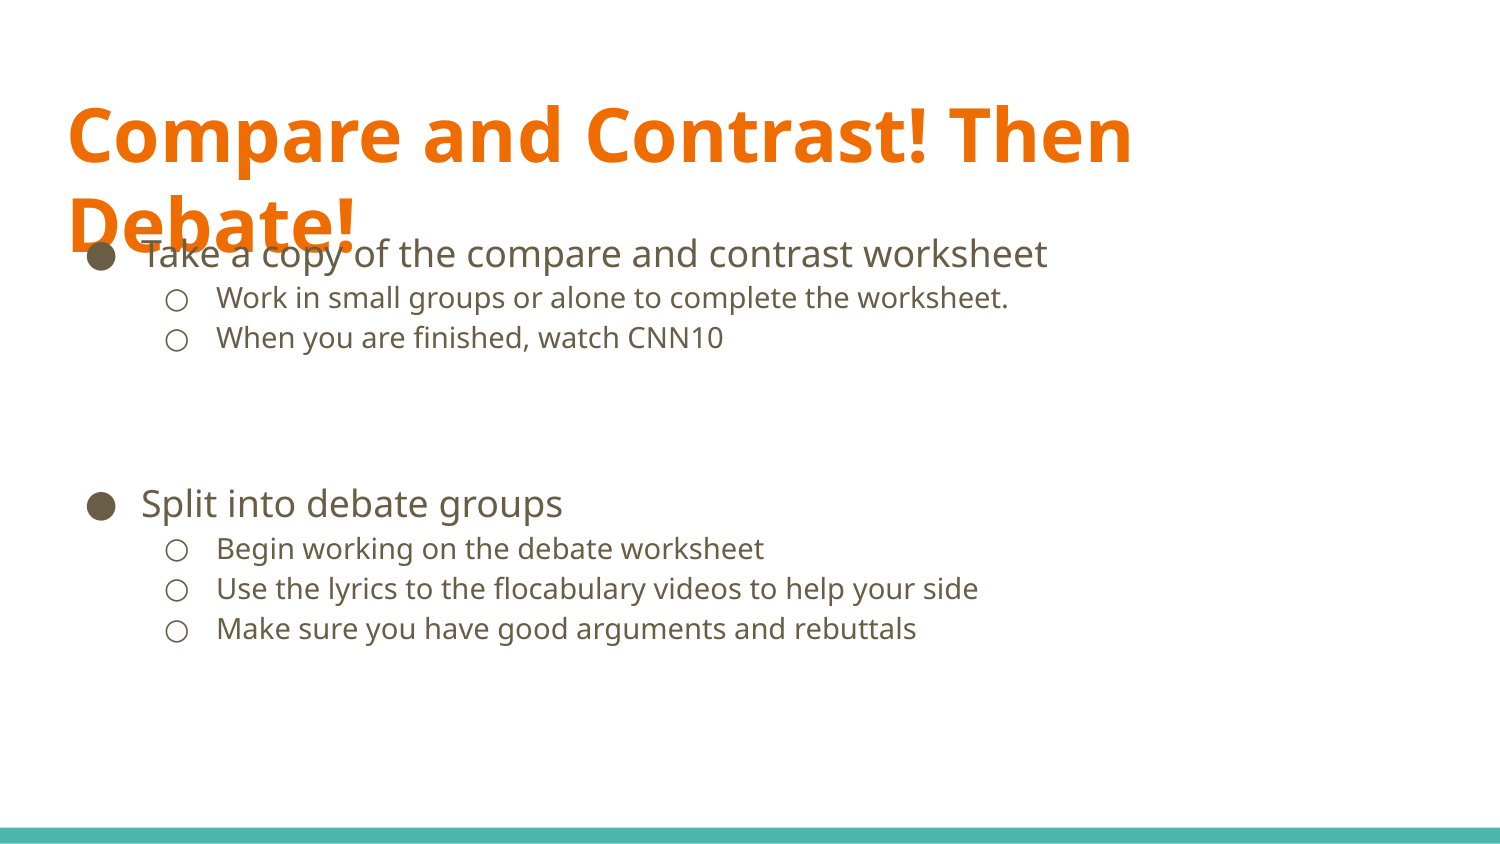

# Compare and Contrast! Then Debate!
Take a copy of the compare and contrast worksheet
Work in small groups or alone to complete the worksheet.
When you are finished, watch CNN10
Split into debate groups
Begin working on the debate worksheet
Use the lyrics to the flocabulary videos to help your side
Make sure you have good arguments and rebuttals